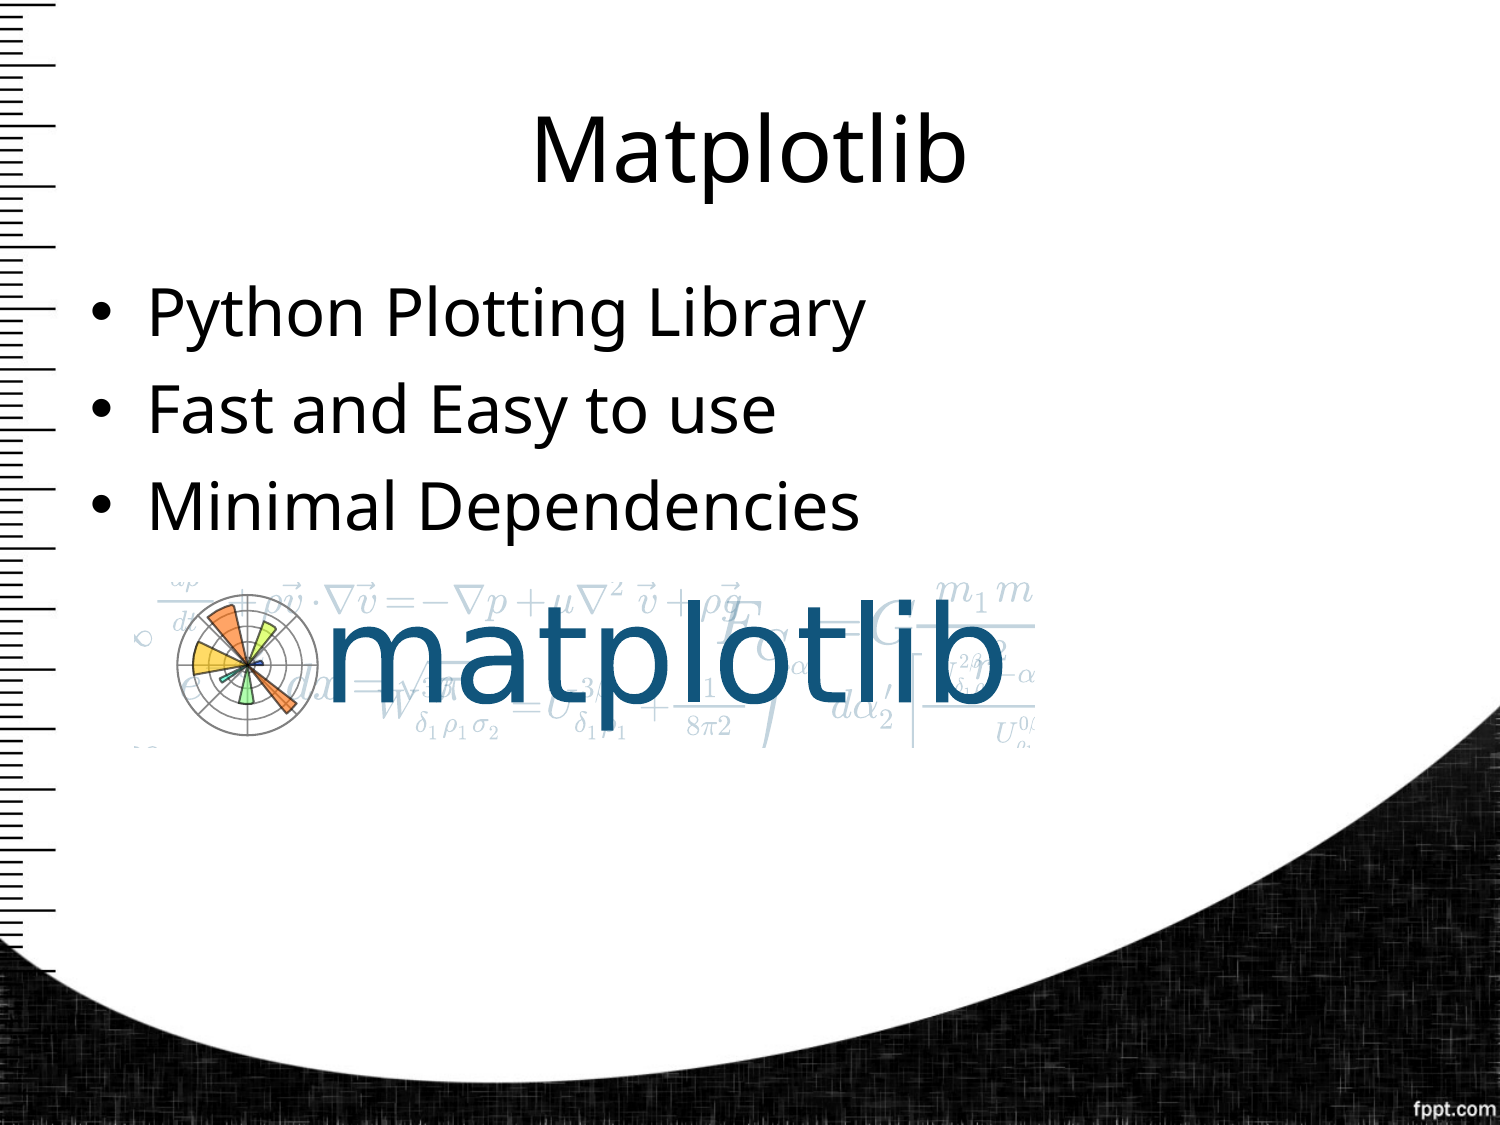

# Matplotlib
Python Plotting Library
Fast and Easy to use
Minimal Dependencies